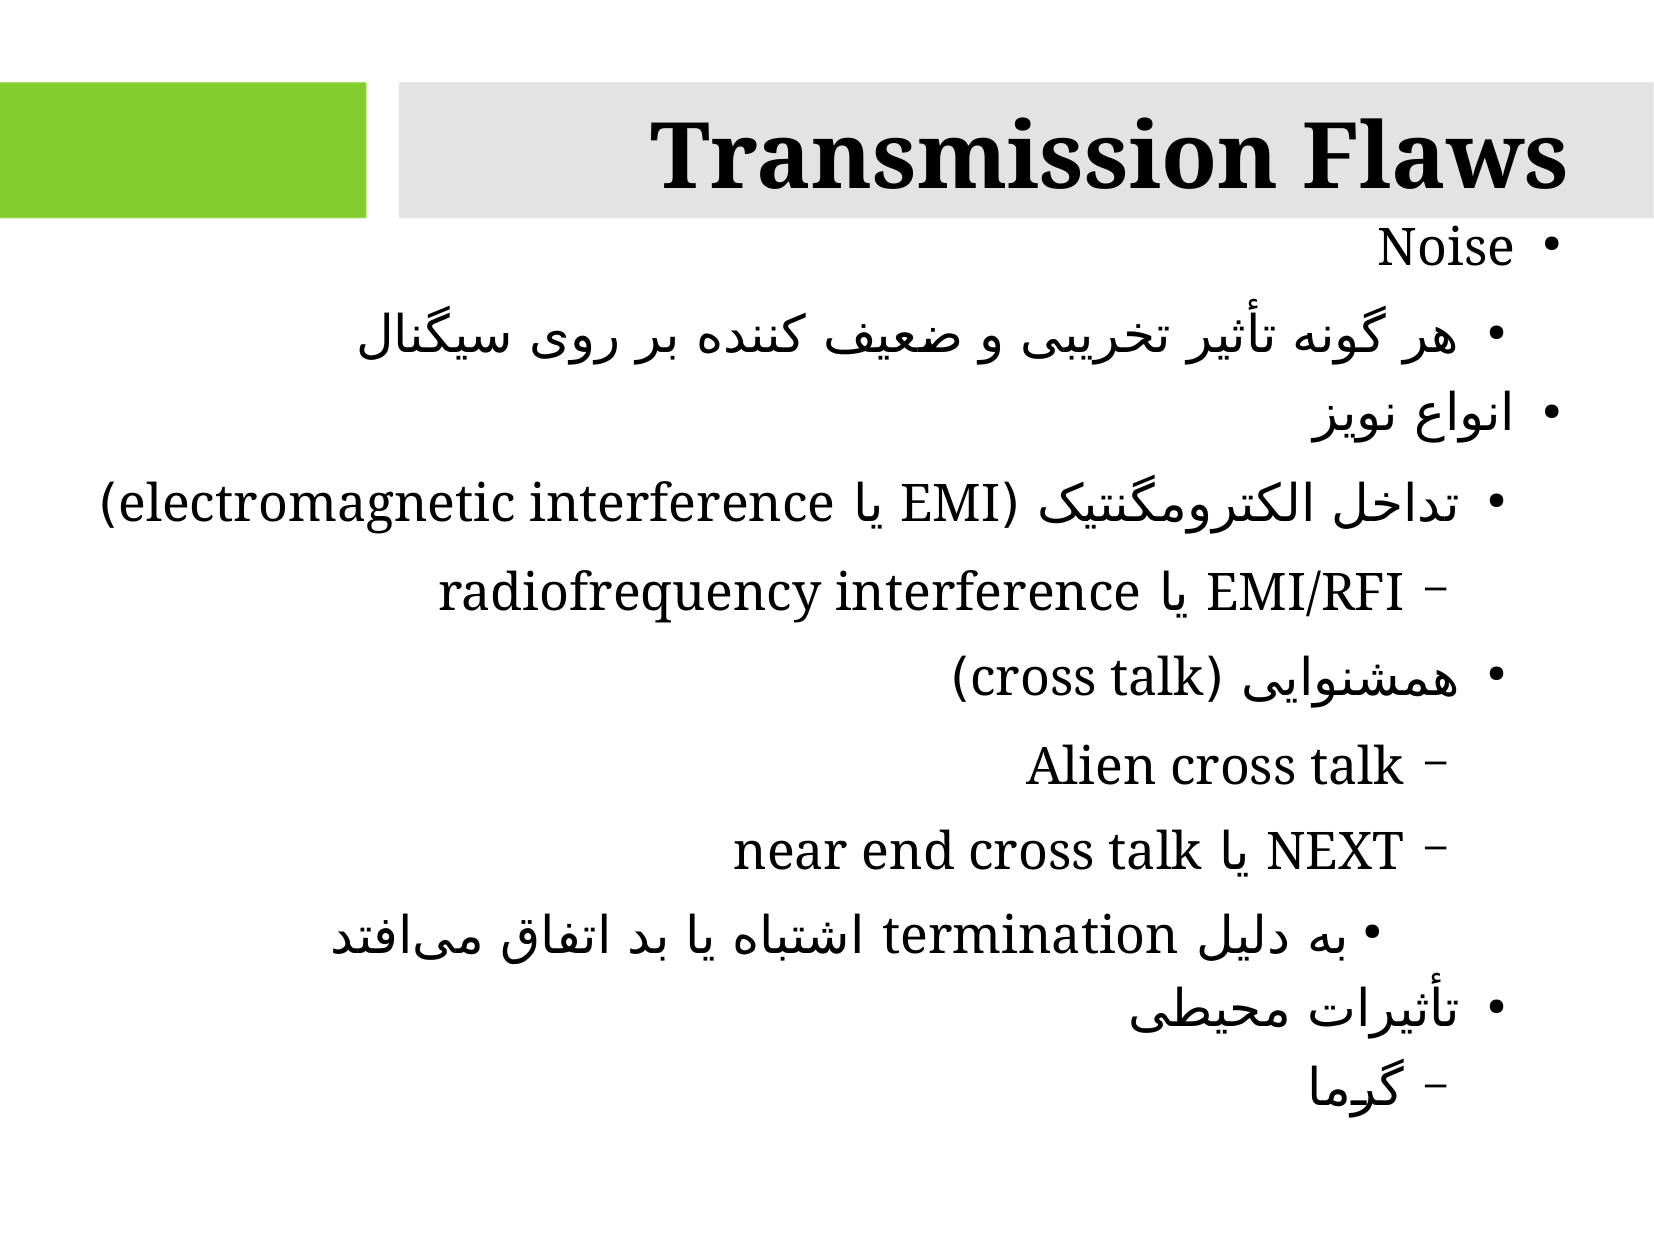

# Transmission Flaws
Noise
هر گونه تأثیر تخریبی و ضعیف کننده بر روی سیگنال
انواع نویز
تداخل الکترومگنتیک (EMI یا electromagnetic interference)
EMI/RFI یا radiofrequency interference
همشنوایی (cross talk)
Alien cross talk
NEXT یا near end cross talk
به دلیل termination اشتباه یا بد اتفاق می‌افتد
تأثیرات محیطی
گرما